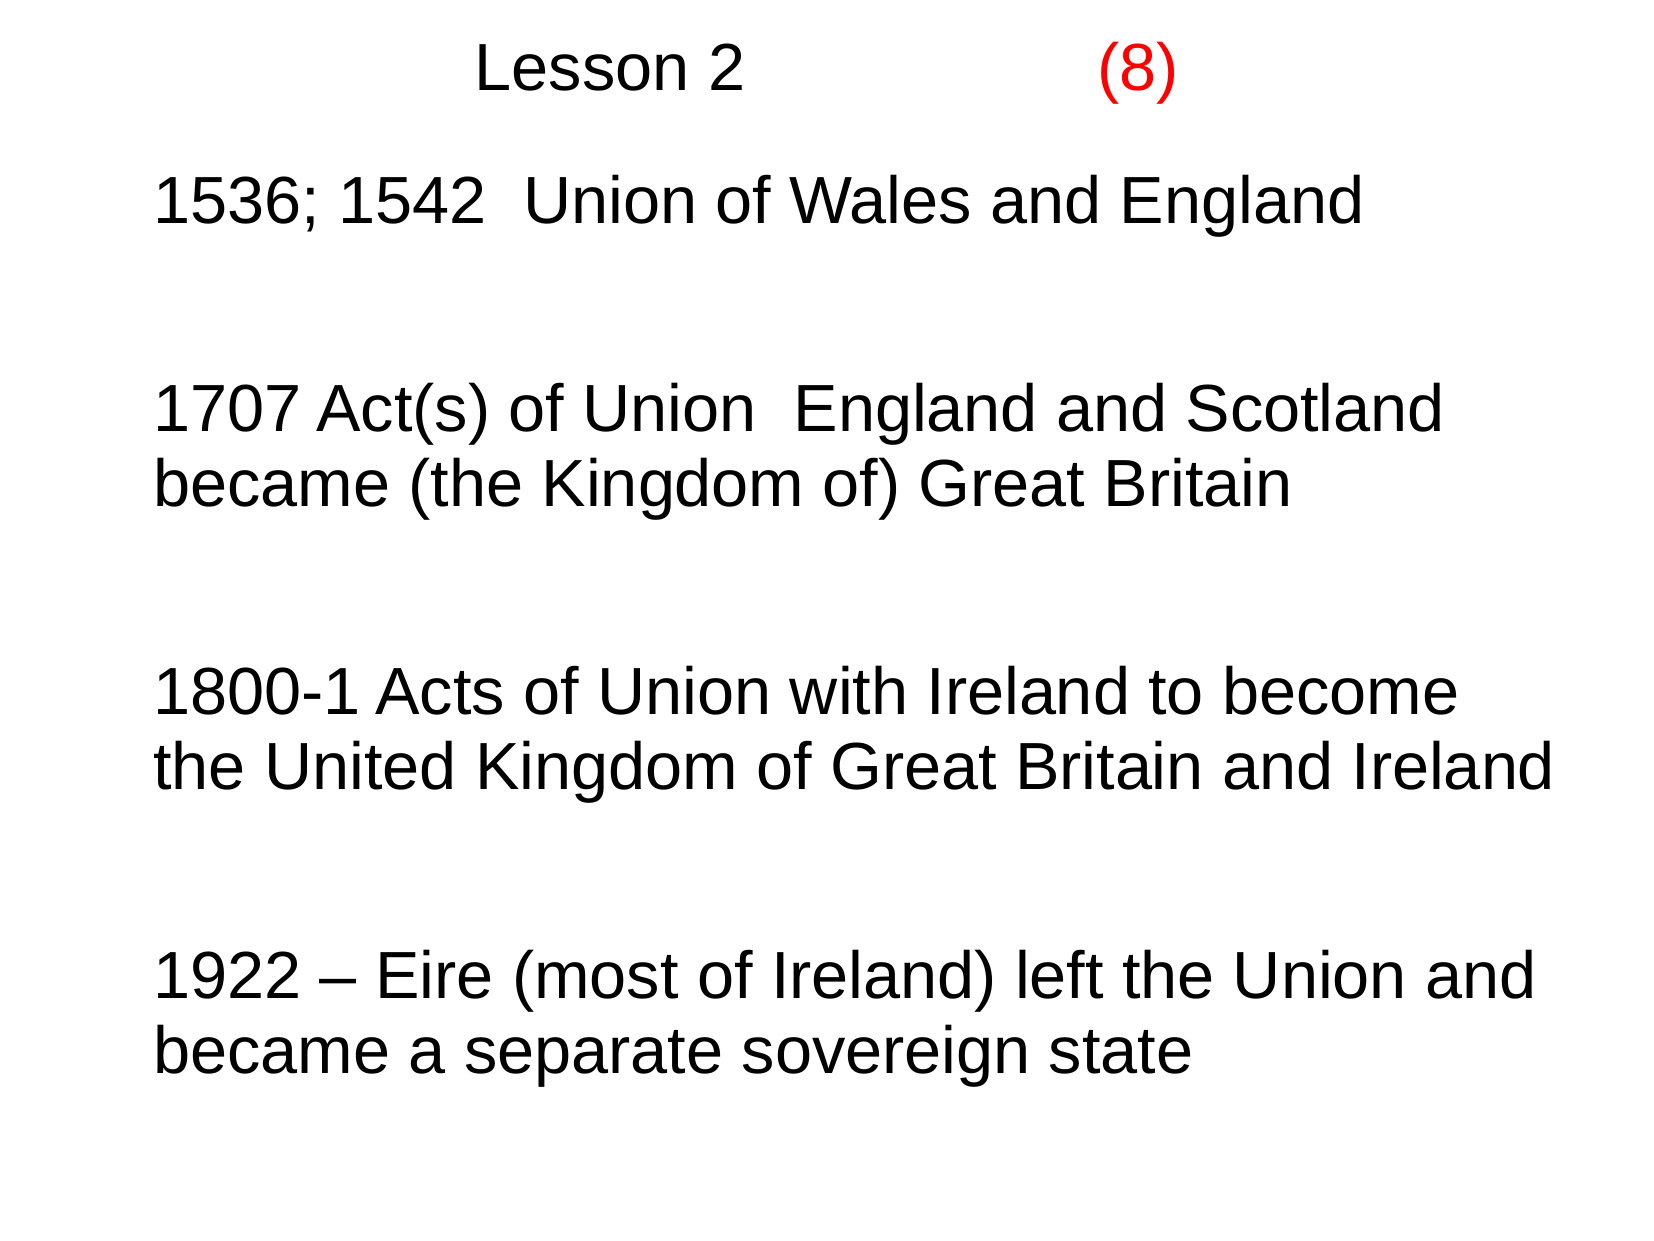

# Lesson 2 (8)
1536; 1542 Union of Wales and England
1707 Act(s) of Union England and Scotland became (the Kingdom of) Great Britain
1800-1 Acts of Union with Ireland to become the United Kingdom of Great Britain and Ireland
1922 – Eire (most of Ireland) left the Union and became a separate sovereign state